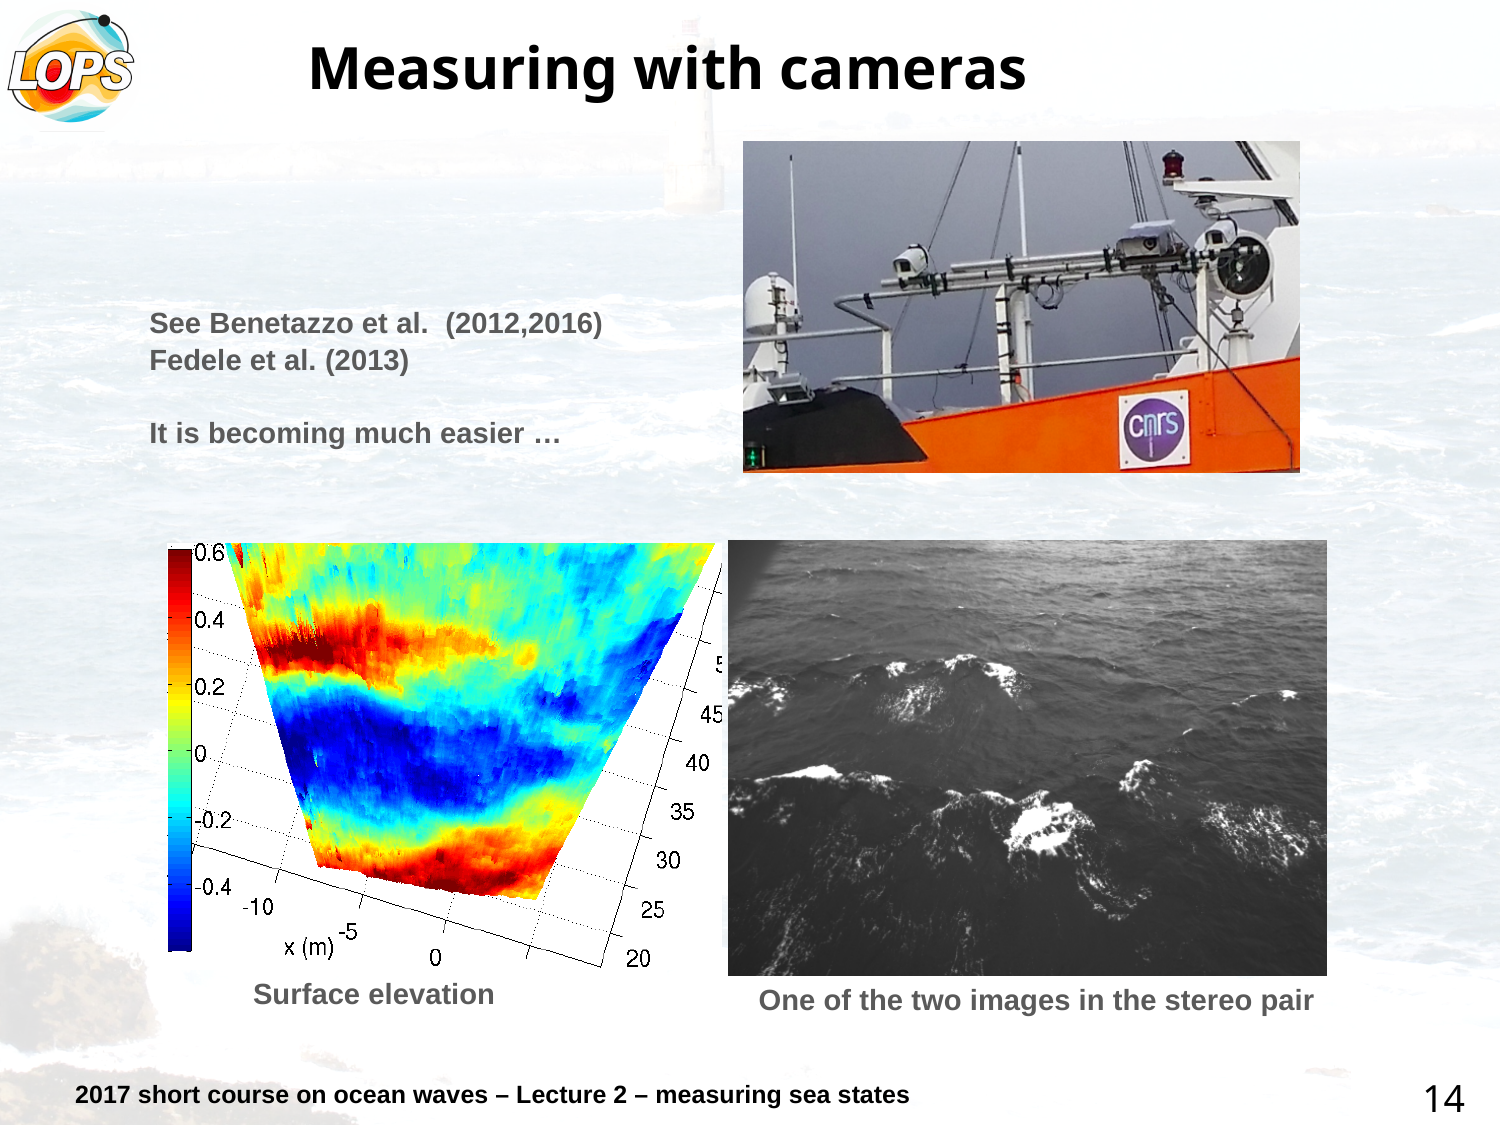

Measuring with cameras
See Benetazzo et al. (2012,2016)
Fedele et al. (2013)
It is becoming much easier …
Surface elevation
One of the two images in the stereo pair
14